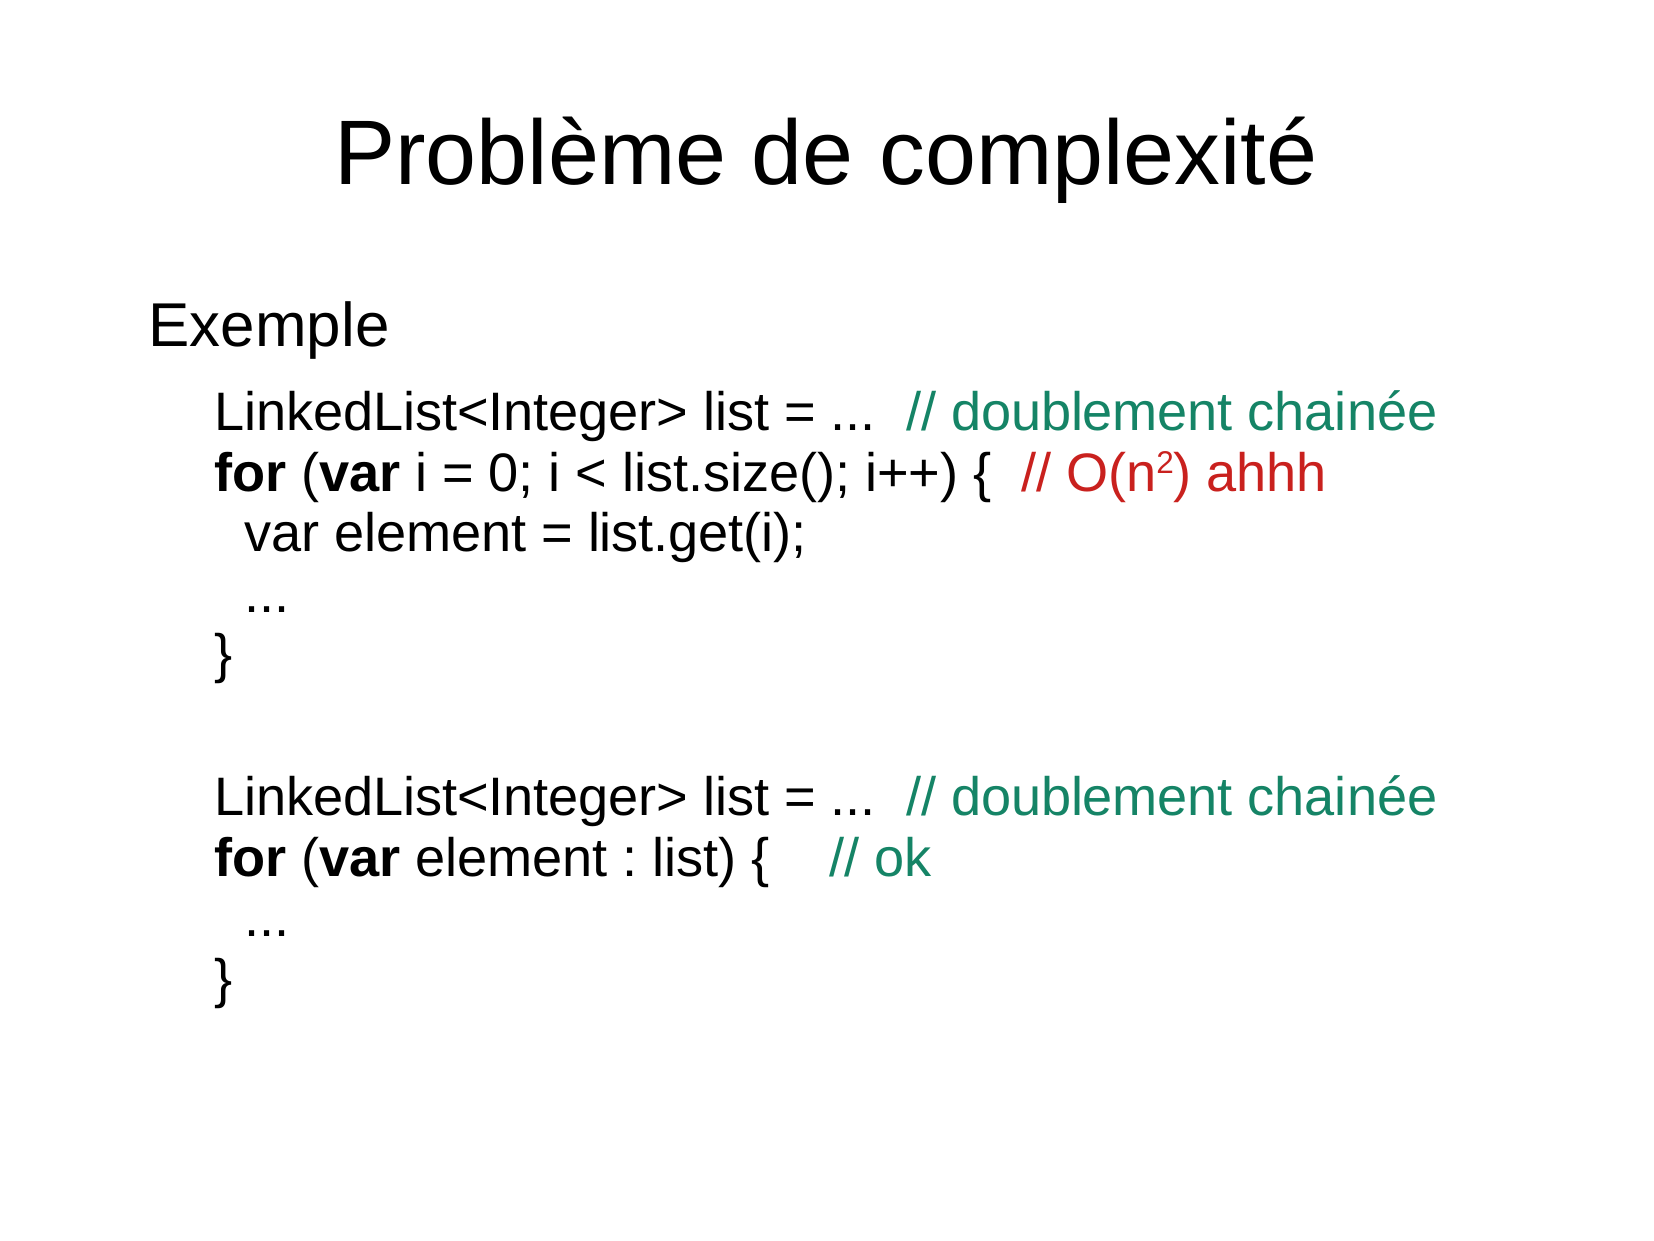

# Problème de complexité
Exemple
LinkedList<Integer> list = ... // doublement chainée
for (var i = 0; i < list.size(); i++) { // O(n2) ahhh
 var element = list.get(i);
 ...
}
LinkedList<Integer> list = ... // doublement chainée
for (var element : list) { // ok
 ...
}